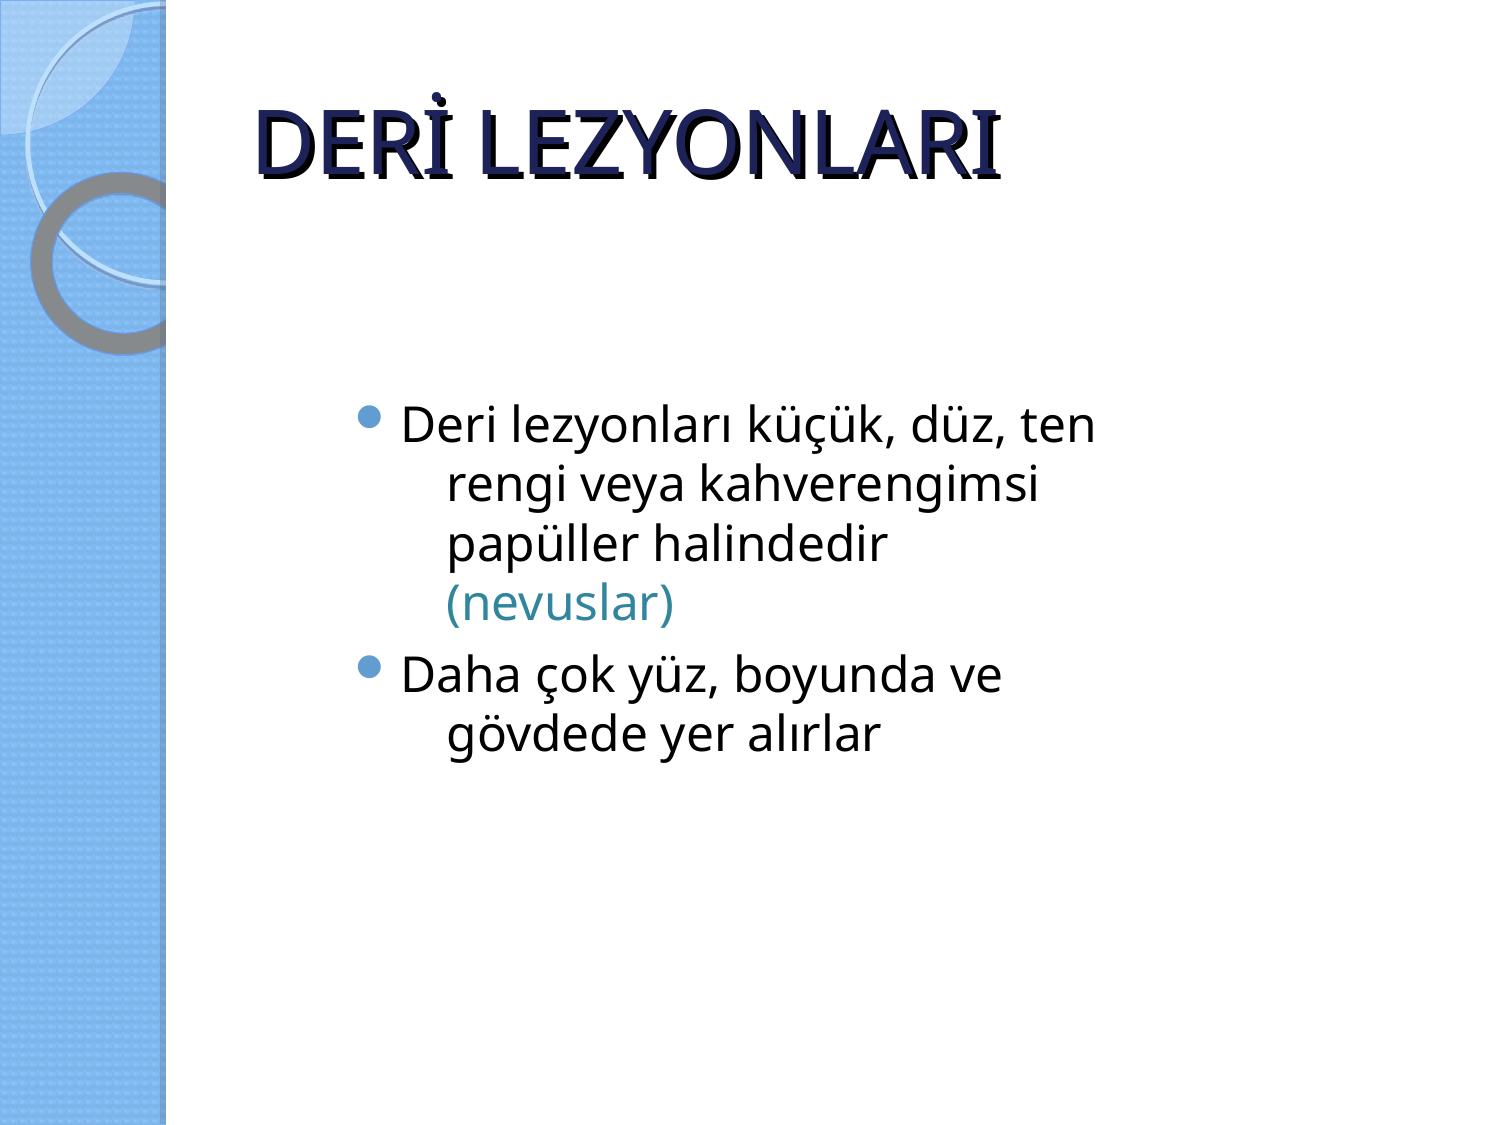

# DERİ LEZYONLARI
Deri lezyonları küçük, düz, ten rengi veya kahverengimsi papüller halindedir (nevuslar)
Daha çok yüz, boyunda ve gövdede yer alırlar